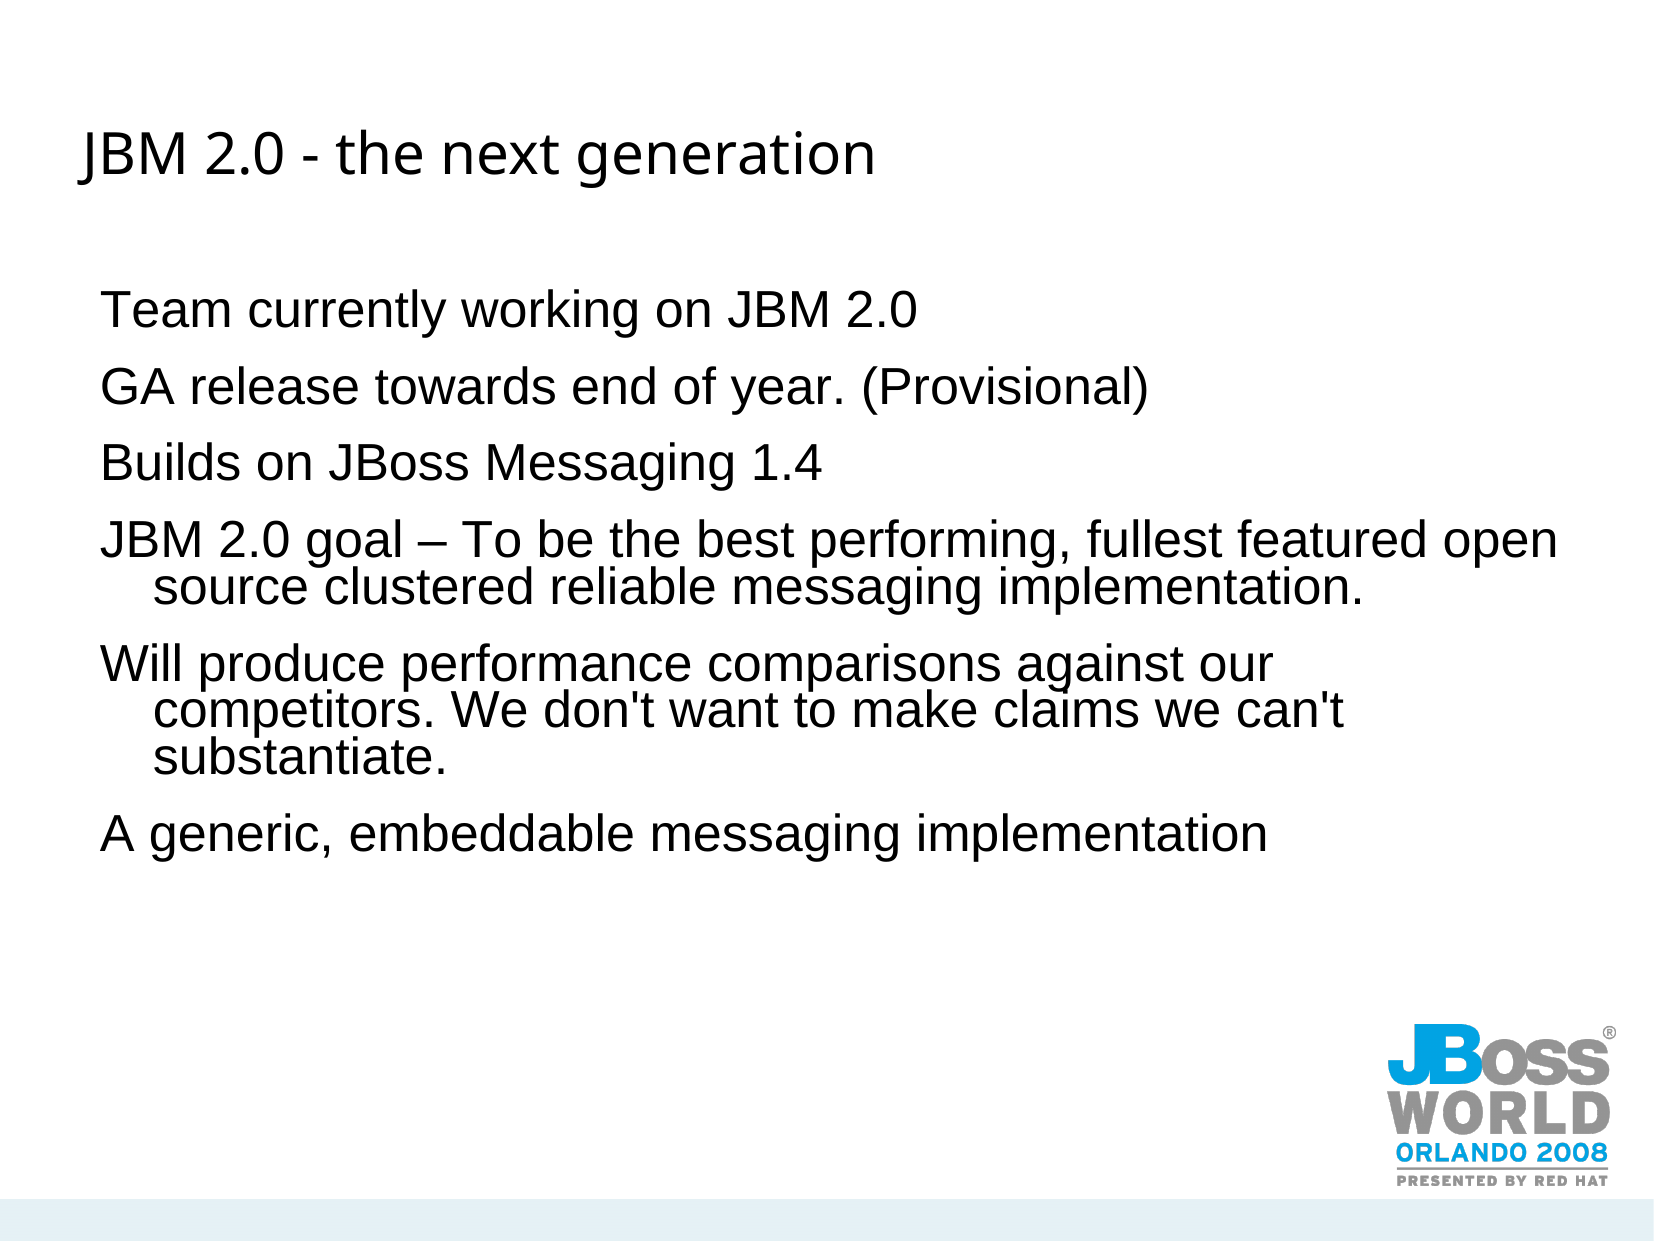

# JBM 2.0 - the next generation
Team currently working on JBM 2.0
GA release towards end of year. (Provisional)
Builds on JBoss Messaging 1.4
JBM 2.0 goal – To be the best performing, fullest featured open source clustered reliable messaging implementation.
Will produce performance comparisons against our competitors. We don't want to make claims we can't substantiate.
A generic, embeddable messaging implementation